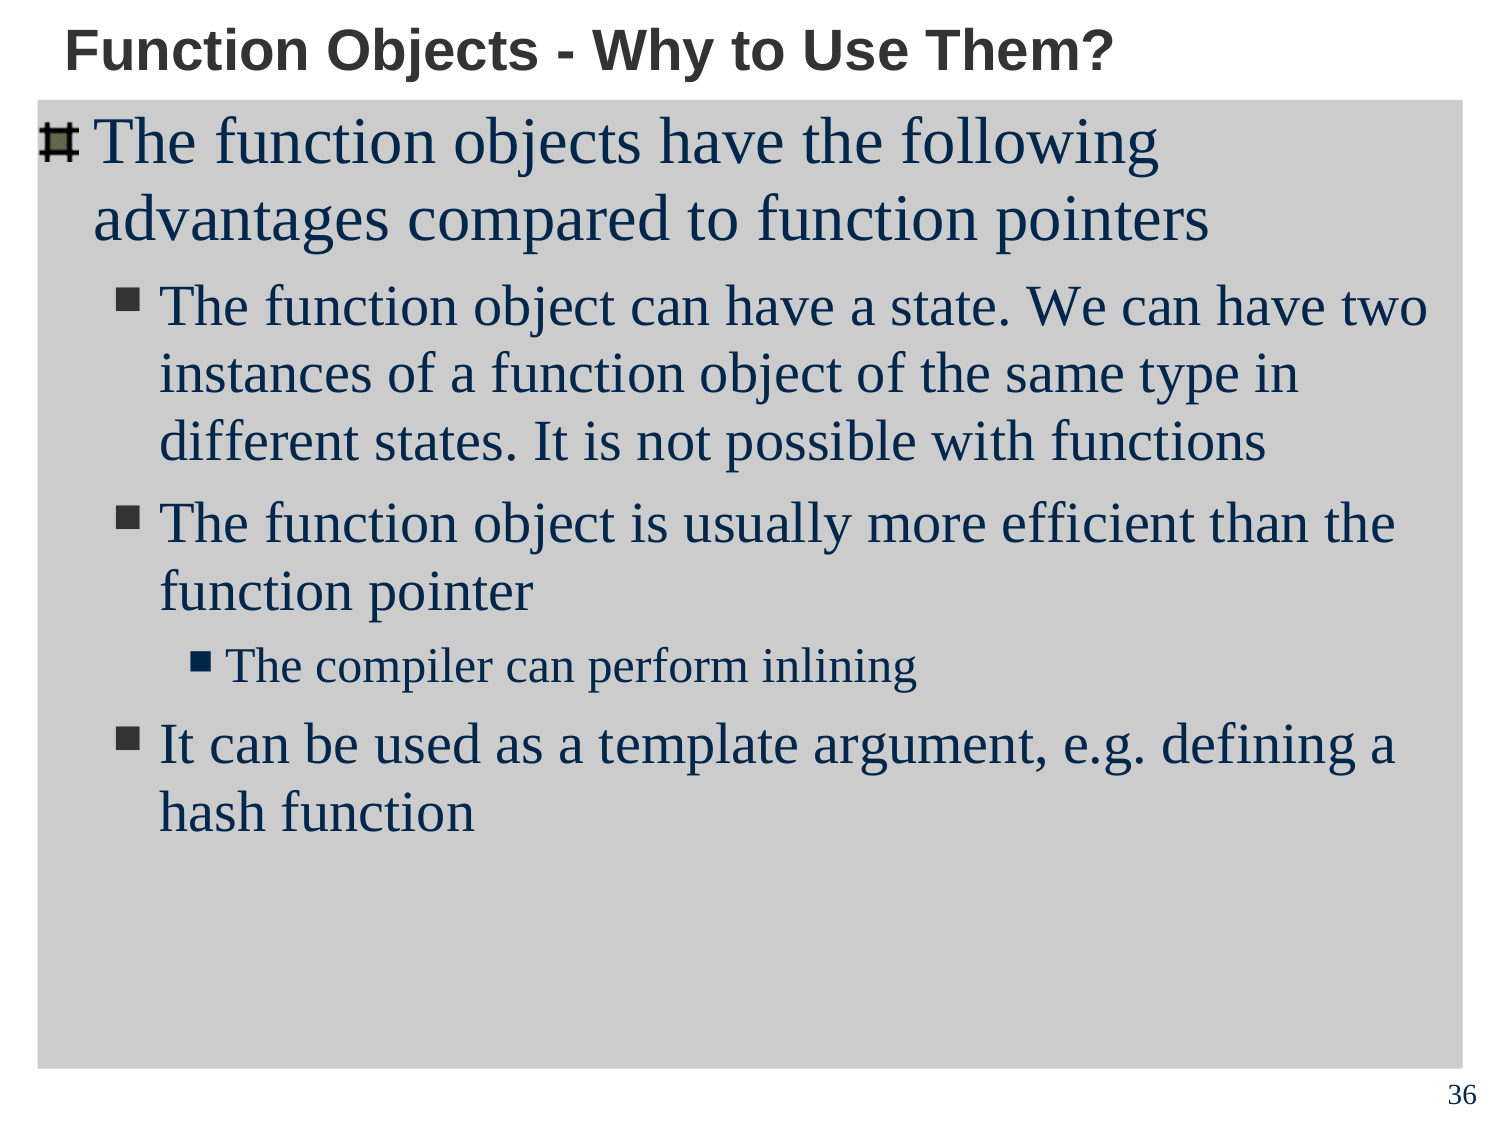

# Function Objects - Why to Use Them?
The function objects have the following advantages compared to function pointers
The function object can have a state. We can have two instances of a function object of the same type in different states. It is not possible with functions
The function object is usually more efficient than the function pointer
The compiler can perform inlining
It can be used as a template argument, e.g. defining a hash function